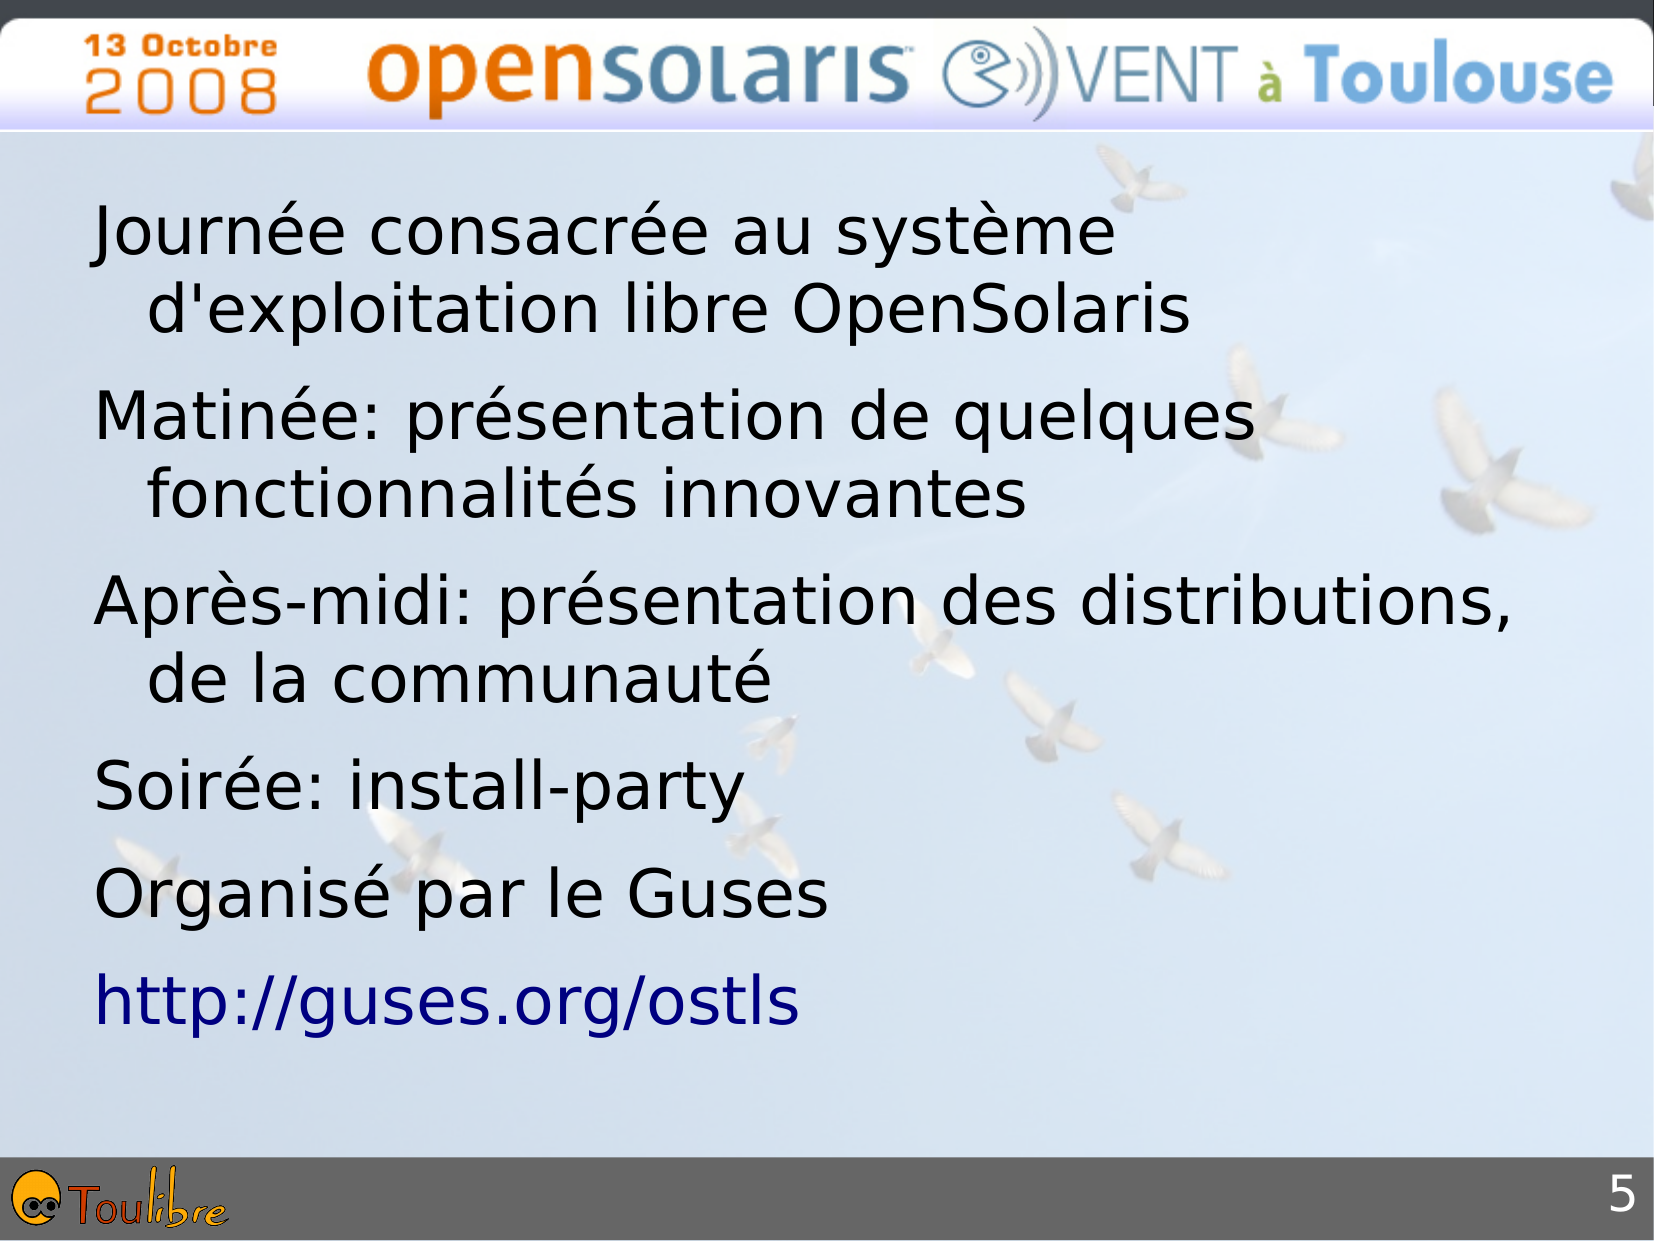

# OpenSolaris Event
Journée consacrée au système d'exploitation libre OpenSolaris
Matinée: présentation de quelques fonctionnalités innovantes
Après-midi: présentation des distributions, de la communauté
Soirée: install-party
Organisé par le Guses
http://guses.org/ostls